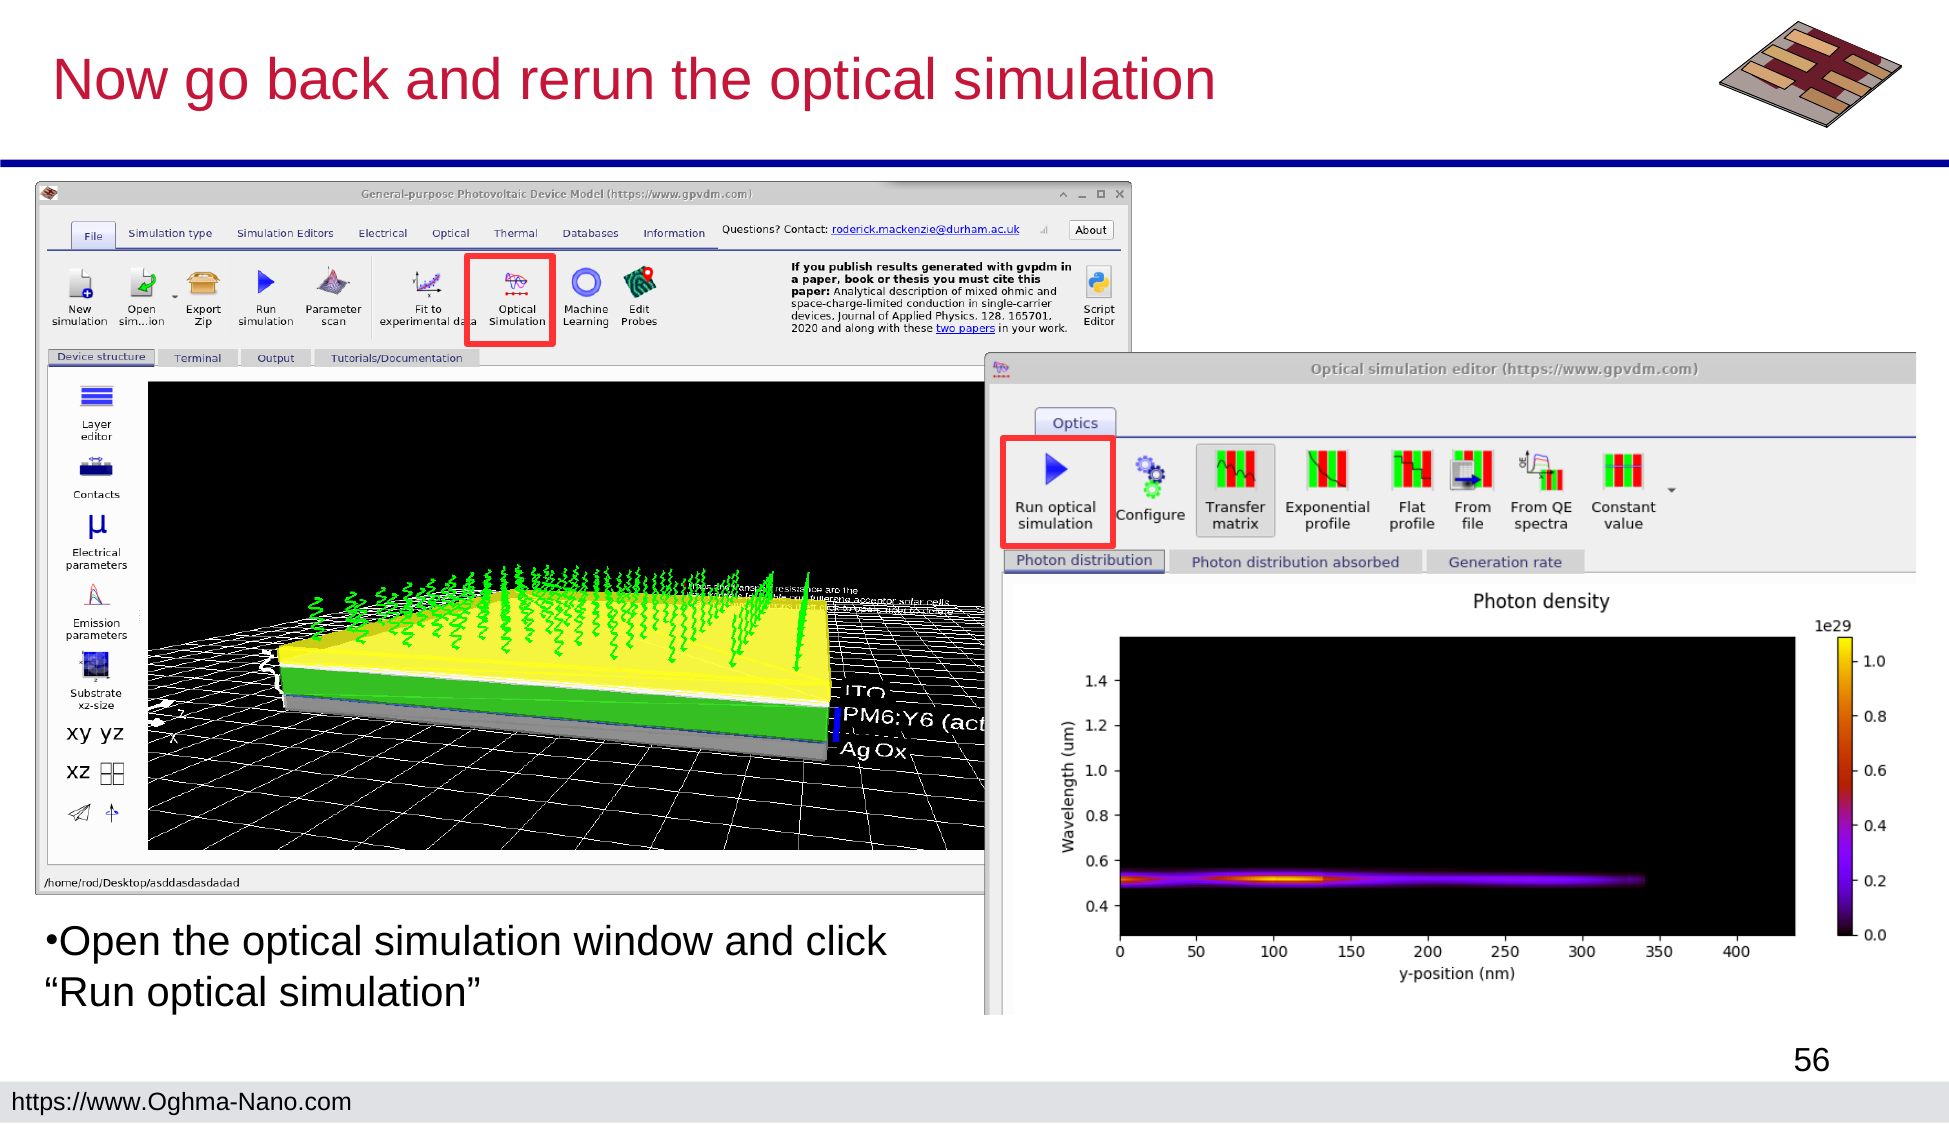

# Now go back and rerun the optical simulation
Open the optical simulation window and click “Run optical simulation”